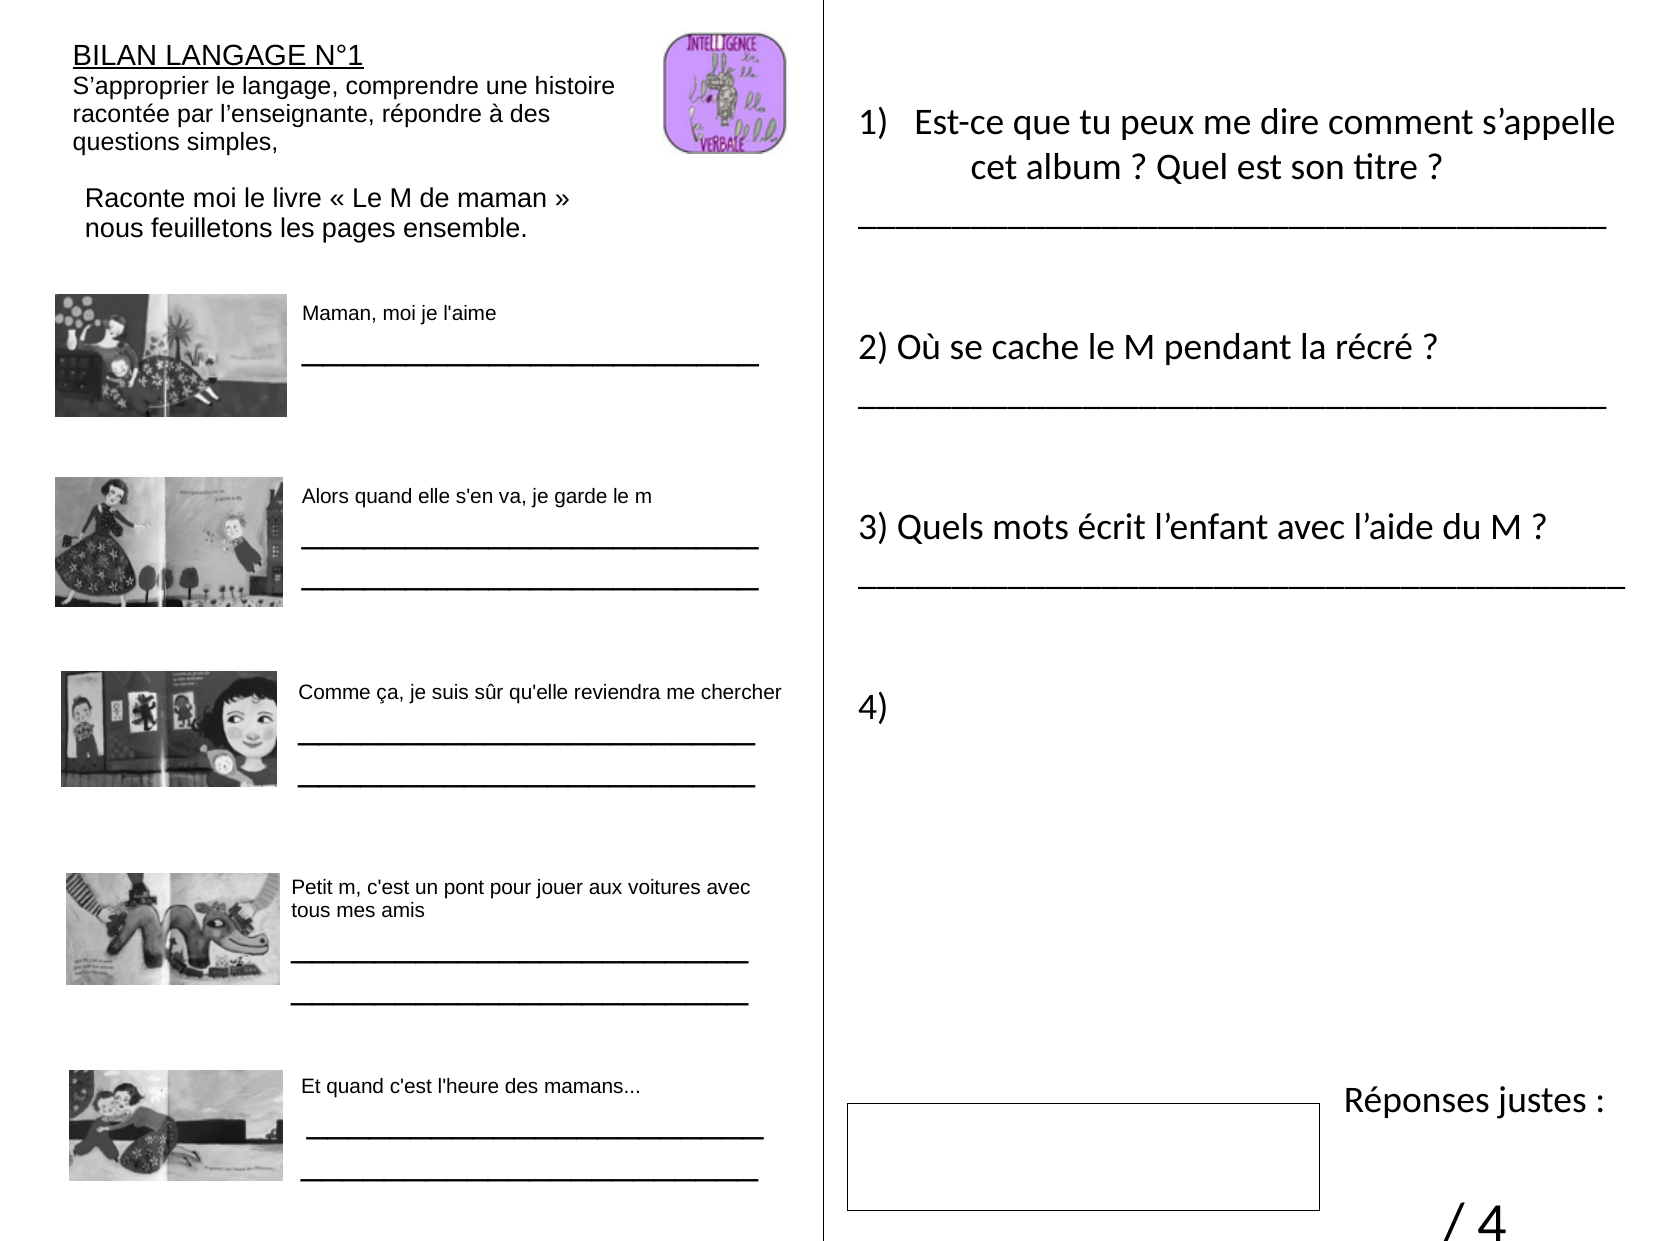

BILAN LANGAGE N°1
S’approprier le langage, comprendre une histoire racontée par l’enseignante, répondre à des questions simples,
Est-ce que tu peux me dire comment s’appelle cet album ? Quel est son titre ?
________________________________________
2) Où se cache le M pendant la récré ?
________________________________________
3) Quels mots écrit l’enfant avec l’aide du M ?
_________________________________________
4)
Raconte moi le livre « Le M de maman »
nous feuilletons les pages ensemble.
Maman, moi je l'aime
______________________
Alors quand elle s'en va, je garde le m
______________________
______________________
Comme ça, je suis sûr qu'elle reviendra me chercher
______________________
______________________
Petit m, c'est un pont pour jouer aux voitures avec
tous mes amis
______________________
______________________
Et quand c'est l'heure des mamans...
 ______________________
______________________
Réponses justes :
/ 4